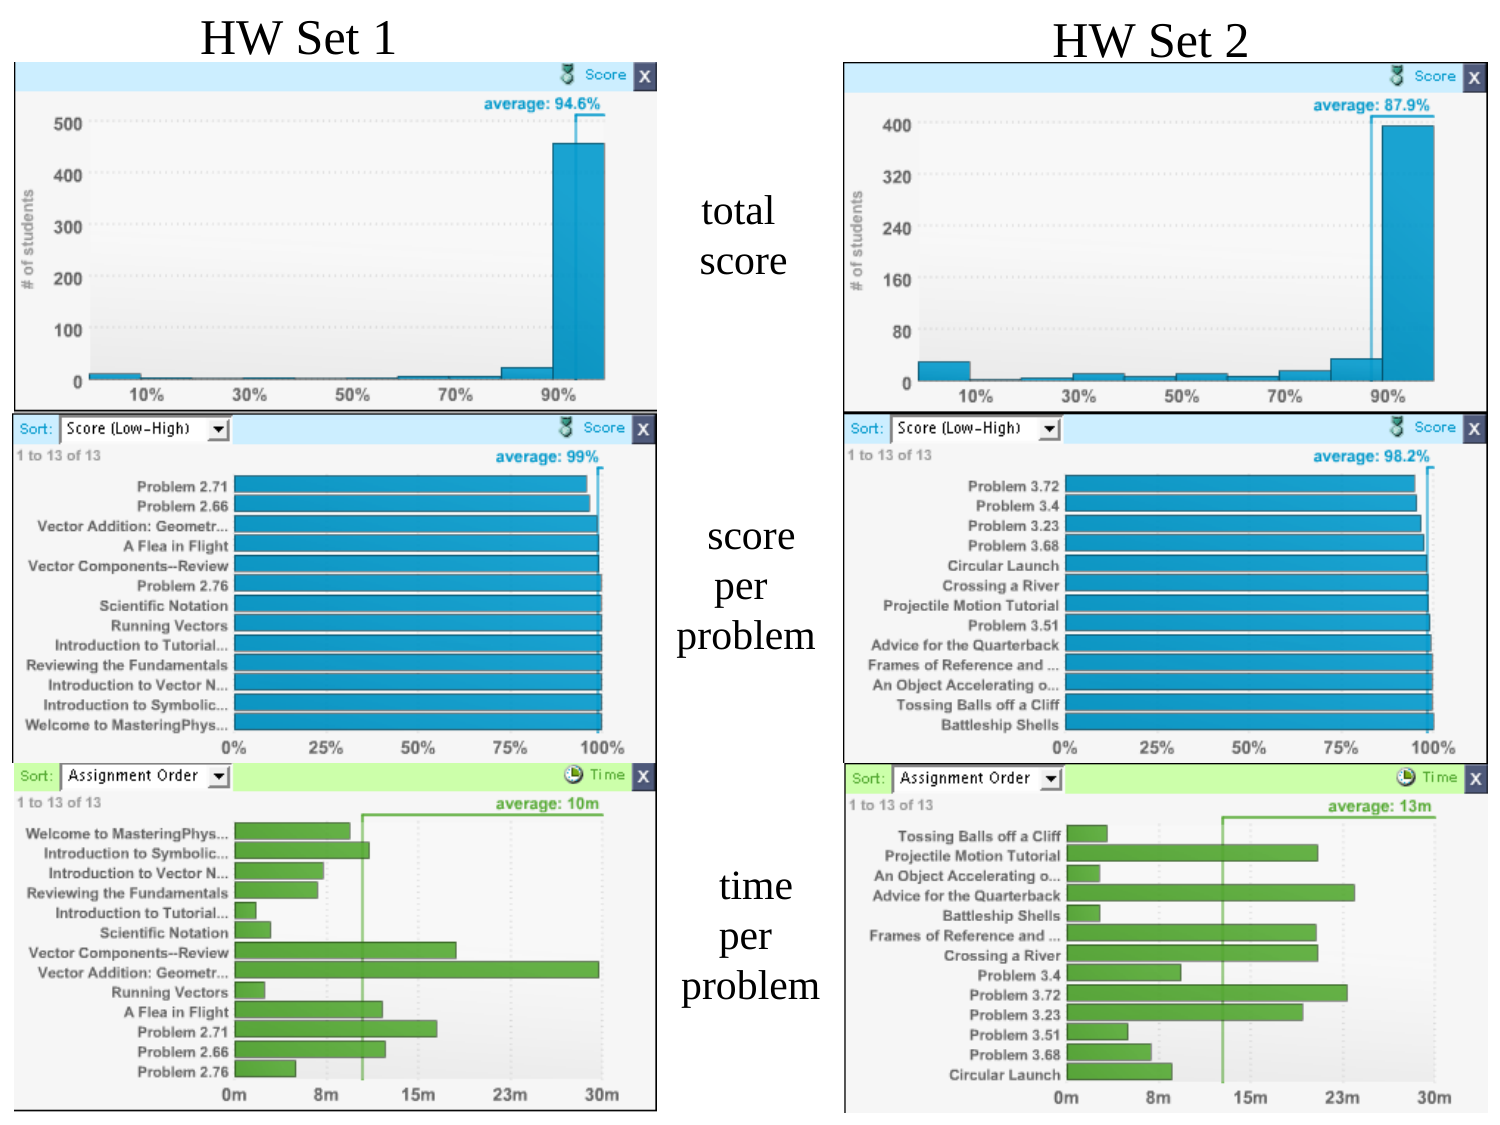

HW Set 2
HW Set 1
total
score
 score
per
problem
 time
per
problem